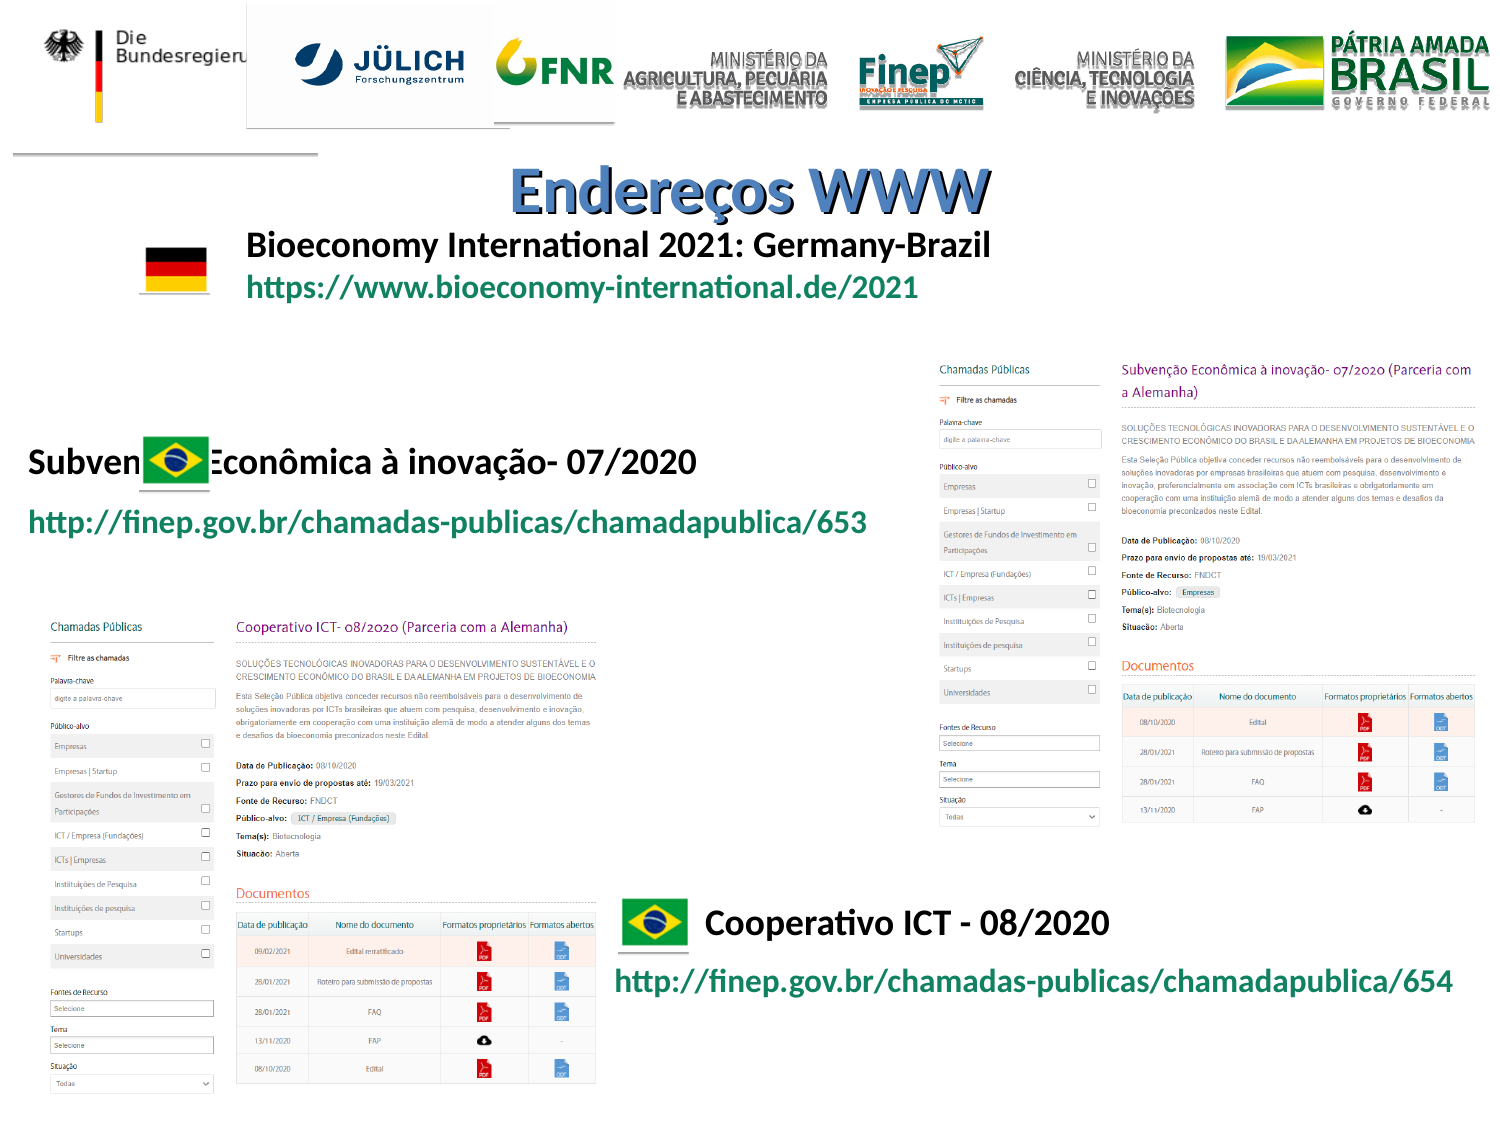

Endereços WWW
Bioeconomy International 2021: Germany-Brazil
https://www.bioeconomy-international.de/2021
Subvenção Econômica à inovação- 07/2020
http://finep.gov.br/chamadas-publicas/chamadapublica/653
Cooperativo ICT - 08/2020
http://finep.gov.br/chamadas-publicas/chamadapublica/654